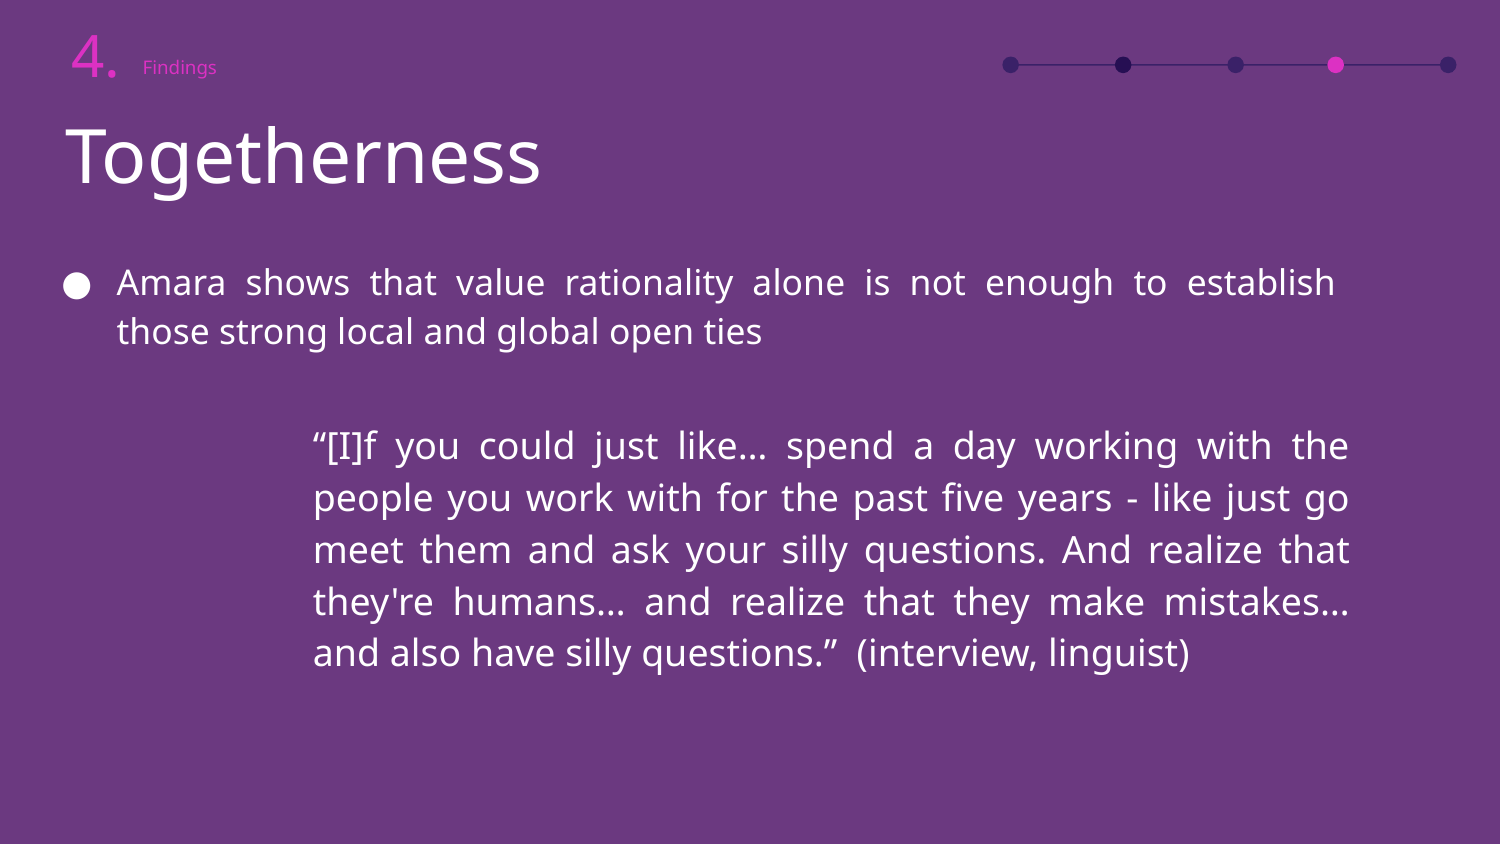

4.
Findings
Togetherness
# Amara shows that value rationality alone is not enough to establish those strong local and global open ties
“[I]f you could just like… spend a day working with the people you work with for the past five years - like just go meet them and ask your silly questions. And realize that they're humans… and realize that they make mistakes… and also have silly questions.” (interview, linguist)